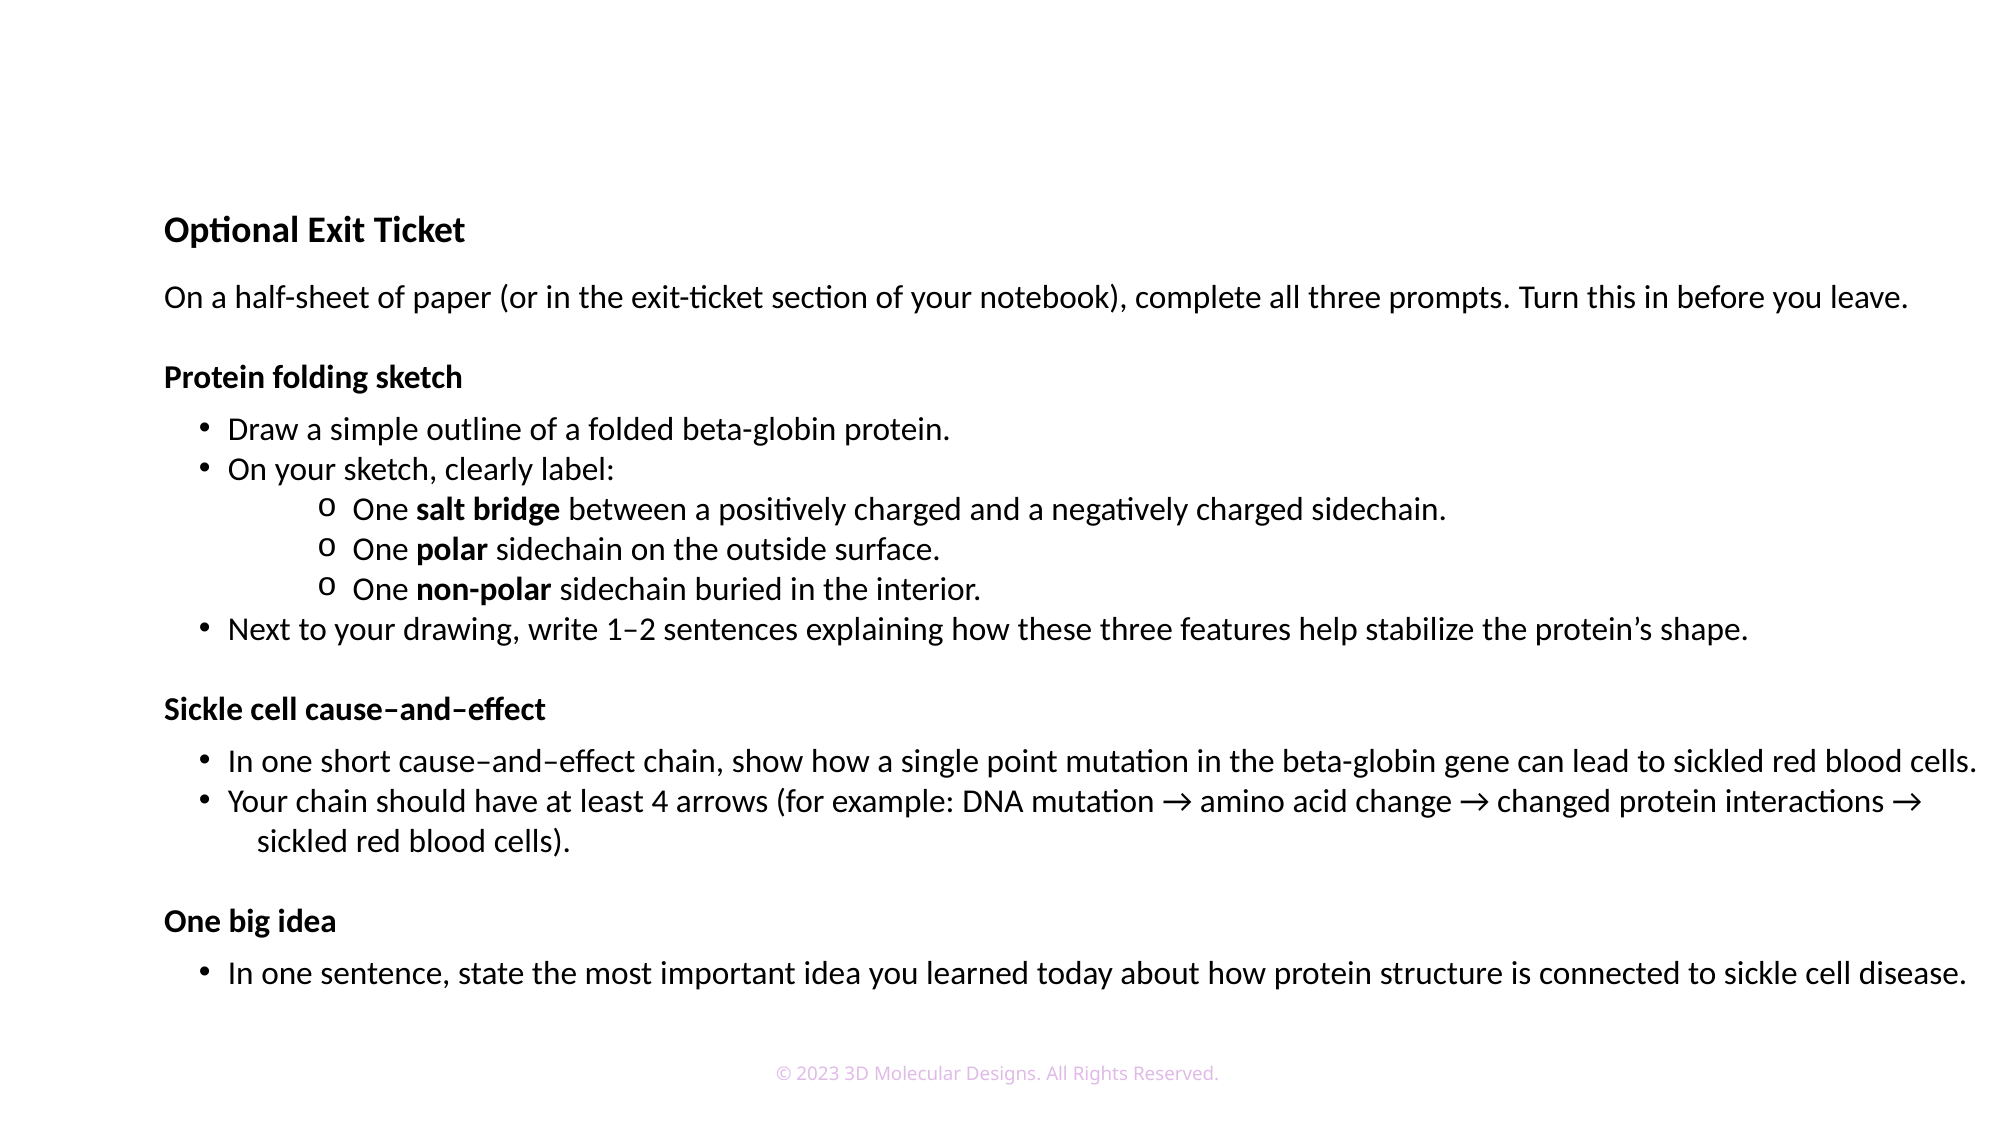

Optional Assessment
Optional Exit Ticket
On a half-sheet of paper (or in the exit-ticket section of your notebook), complete all three prompts. Turn this in before you leave.
Protein folding sketch
Draw a simple outline of a folded beta-globin protein.
On your sketch, clearly label:
One salt bridge between a positively charged and a negatively charged sidechain.
One polar sidechain on the outside surface.
One non-polar sidechain buried in the interior.
Next to your drawing, write 1–2 sentences explaining how these three features help stabilize the protein’s shape.
Sickle cell cause–and–effect
In one short cause–and–effect chain, show how a single point mutation in the beta-globin gene can lead to sickled red blood cells.
Your chain should have at least 4 arrows (for example: DNA mutation → amino acid change → changed protein interactions → sickled red blood cells).
One big idea
In one sentence, state the most important idea you learned today about how protein structure is connected to sickle cell disease.
© 2023 3D Molecular Designs. All Rights Reserved.